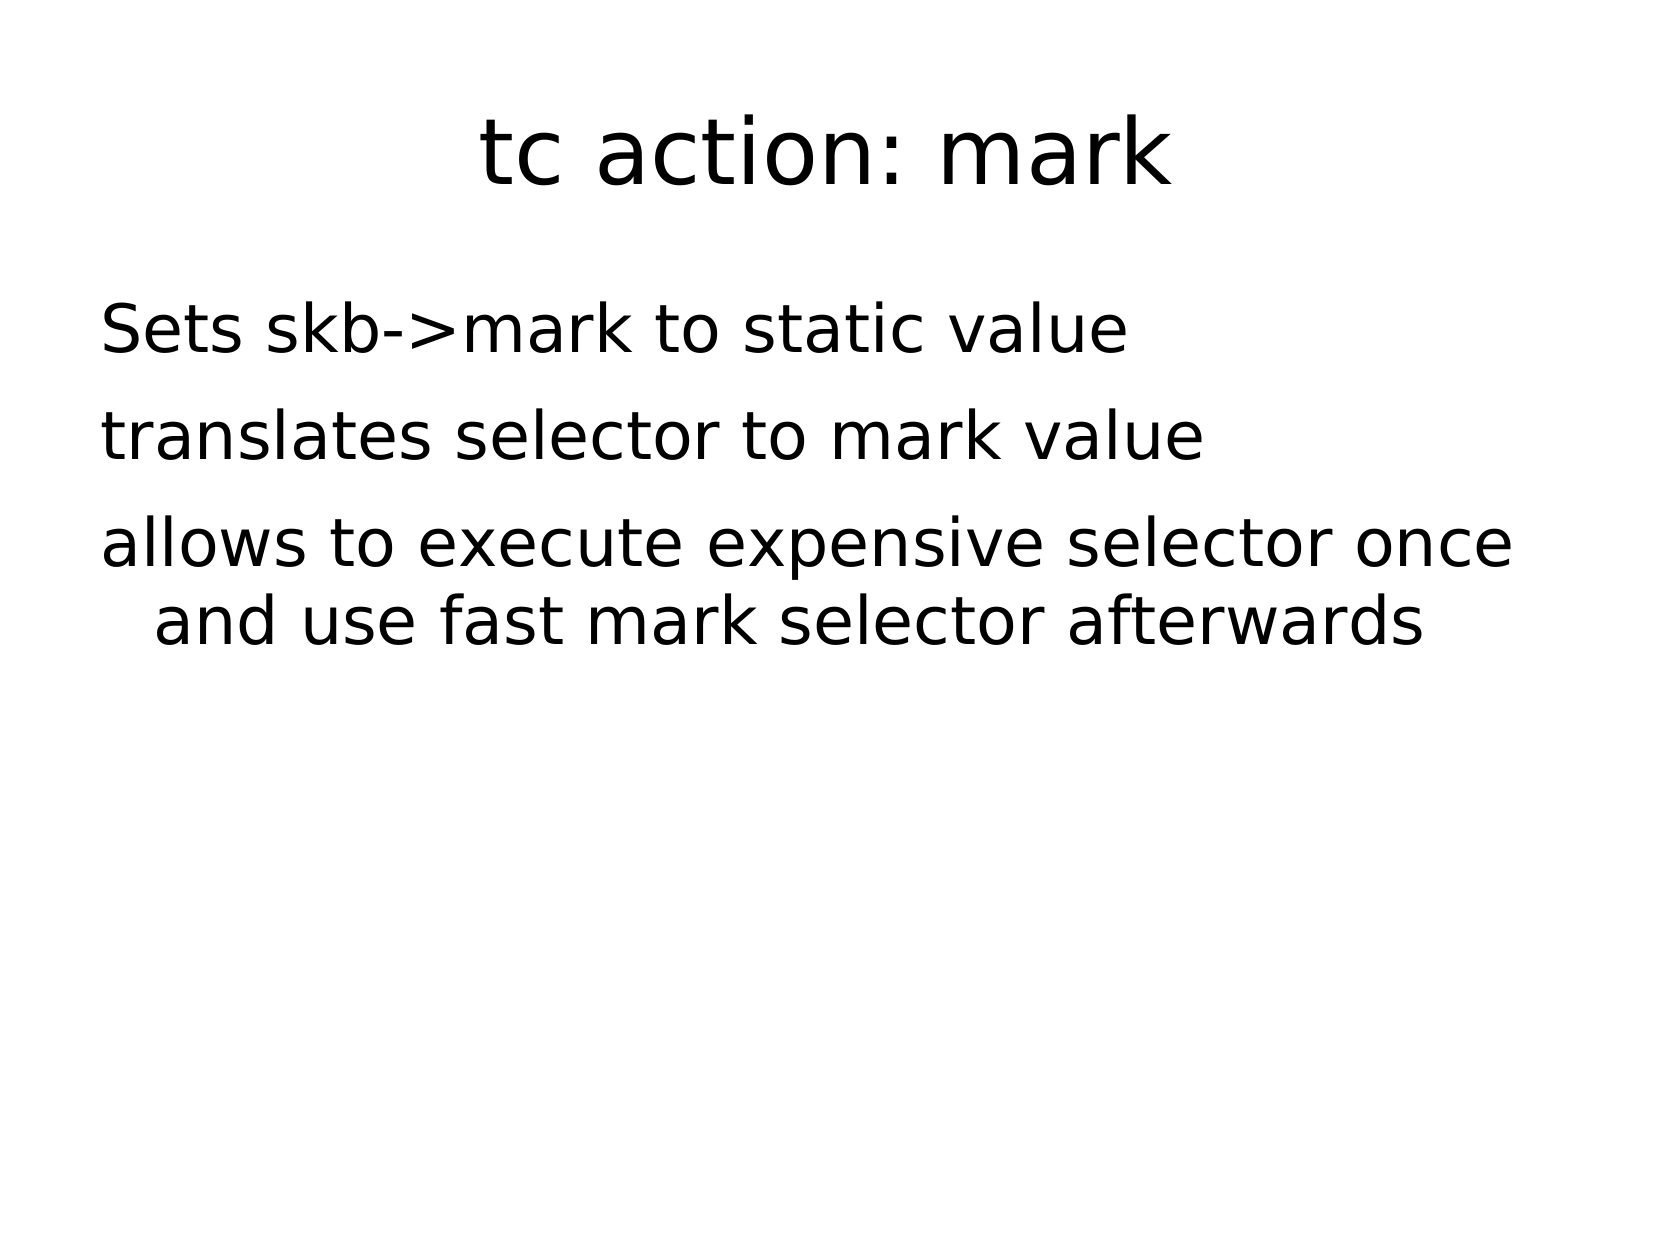

# tc action: mark
Sets skb->mark to static value
translates selector to mark value
allows to execute expensive selector once and use fast mark selector afterwards